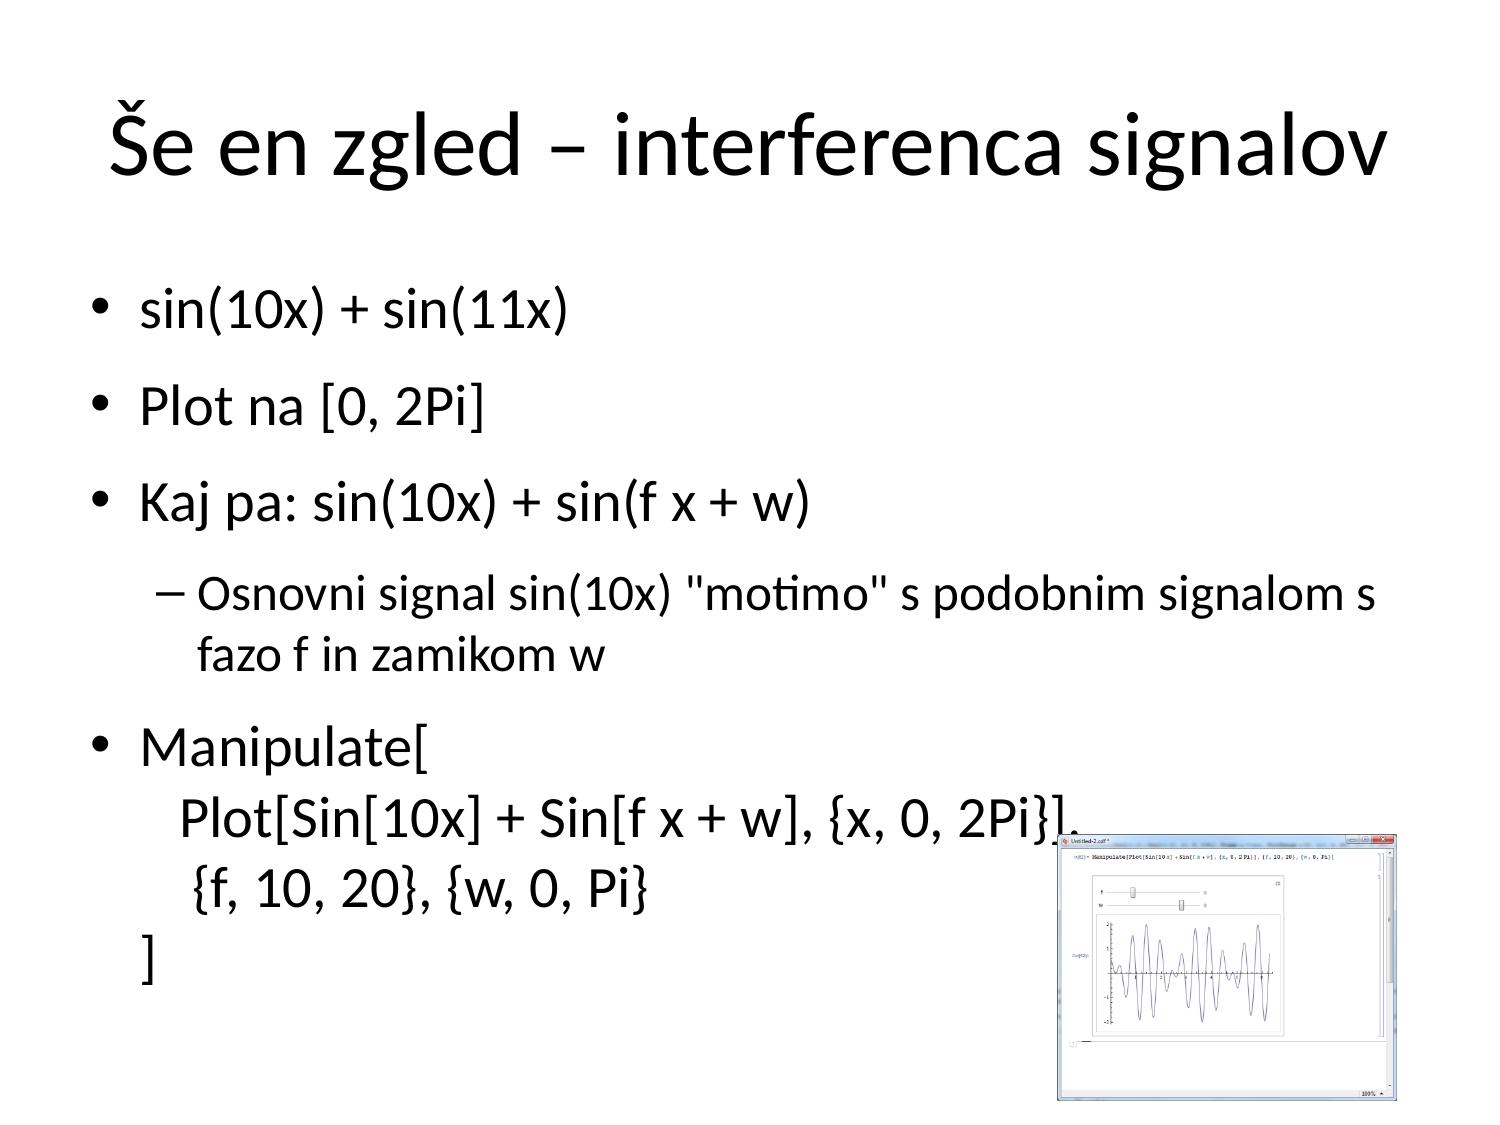

# Še en zgled – interferenca signalov
sin(10x) + sin(11x)
Plot na [0, 2Pi]
Kaj pa: sin(10x) + sin(f x + w)
Osnovni signal sin(10x) "motimo" s podobnim signalom s fazo f in zamikom w
Manipulate[
 Plot[Sin[10x] + Sin[f x + w], {x, 0, 2Pi}],
 {f, 10, 20}, {w, 0, Pi}
]